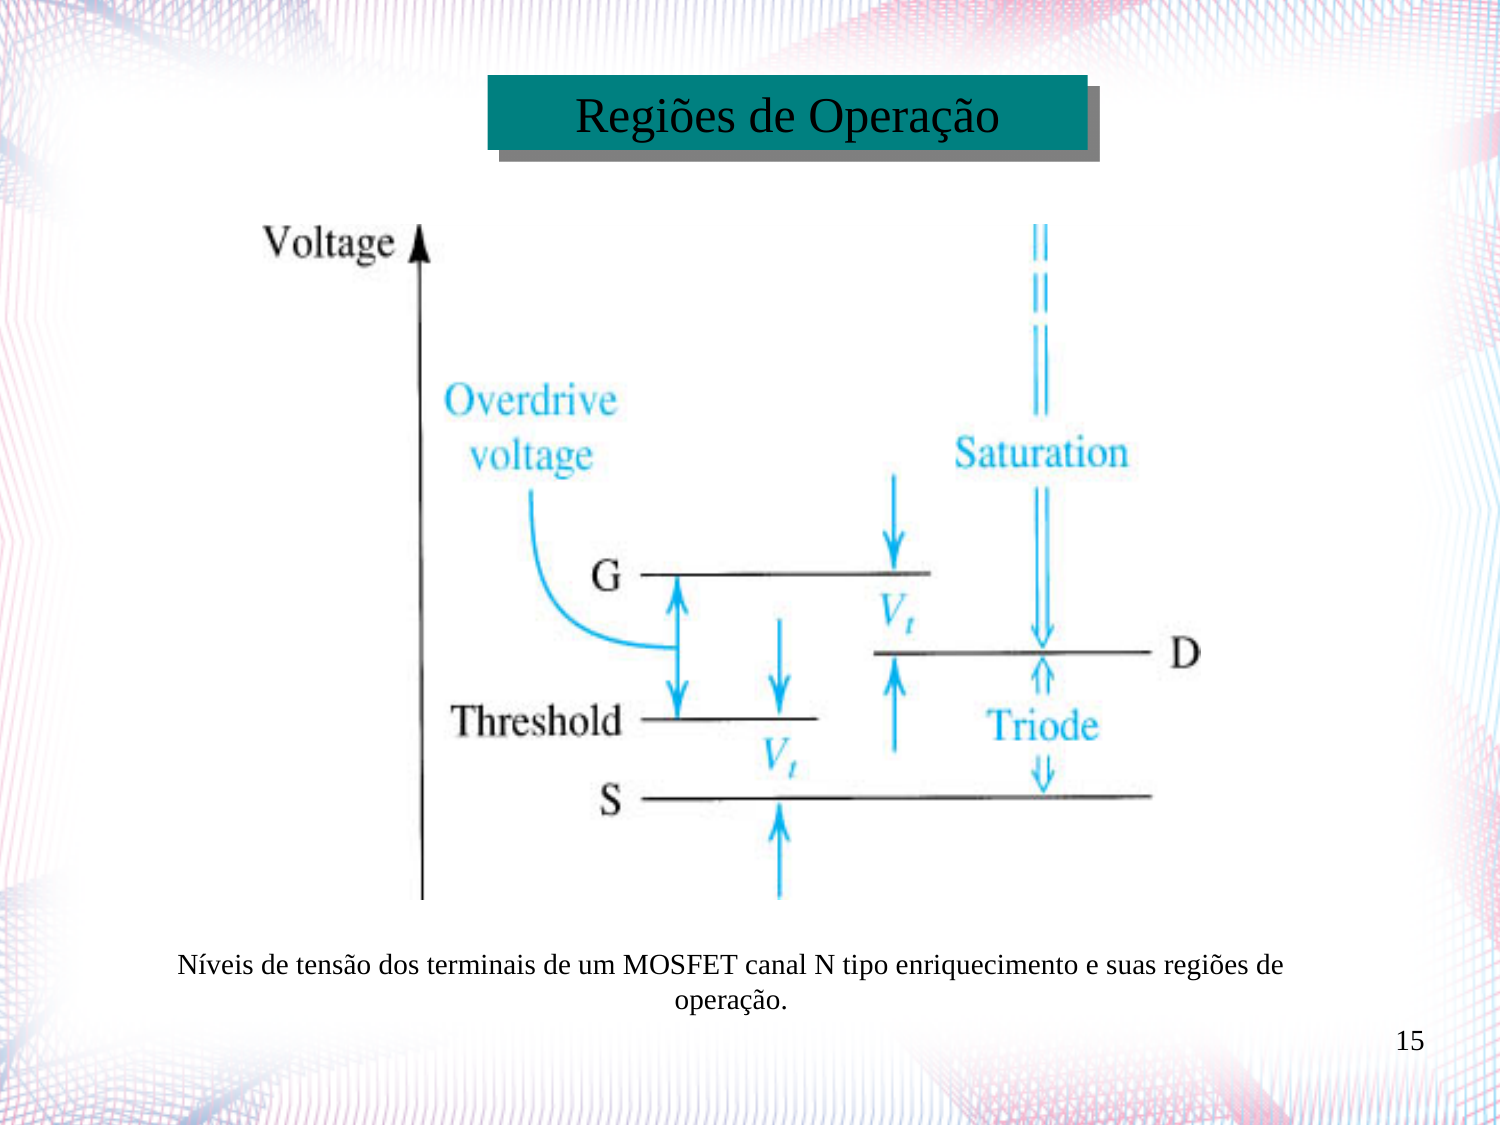

Regiões de Operação
Níveis de tensão dos terminais de um MOSFET canal N tipo enriquecimento e suas regiões de operação.
15